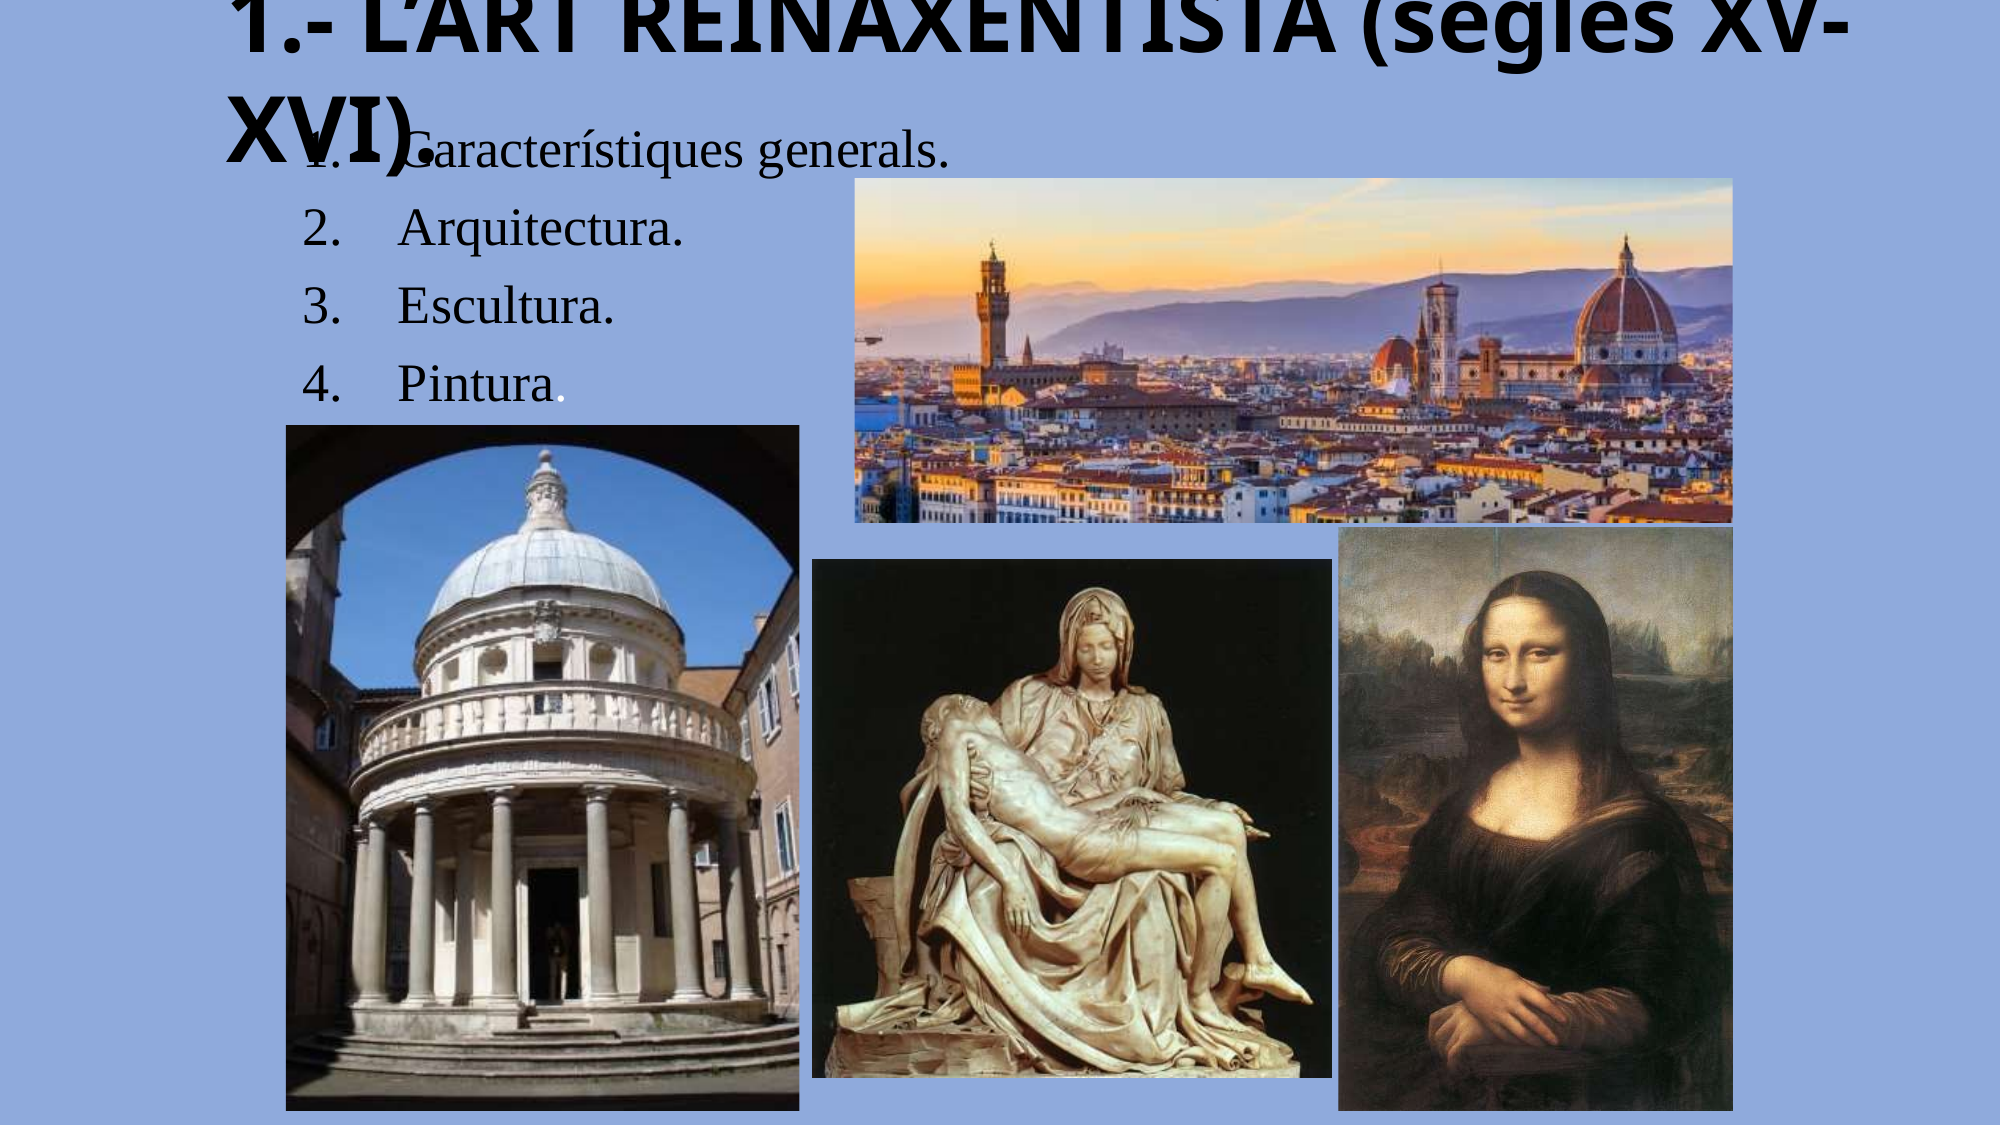

# 1.- L’ART REINAXENTISTA (segles XV-XVI).
Característiques generals.
Arquitectura.
Escultura.
Pintura.